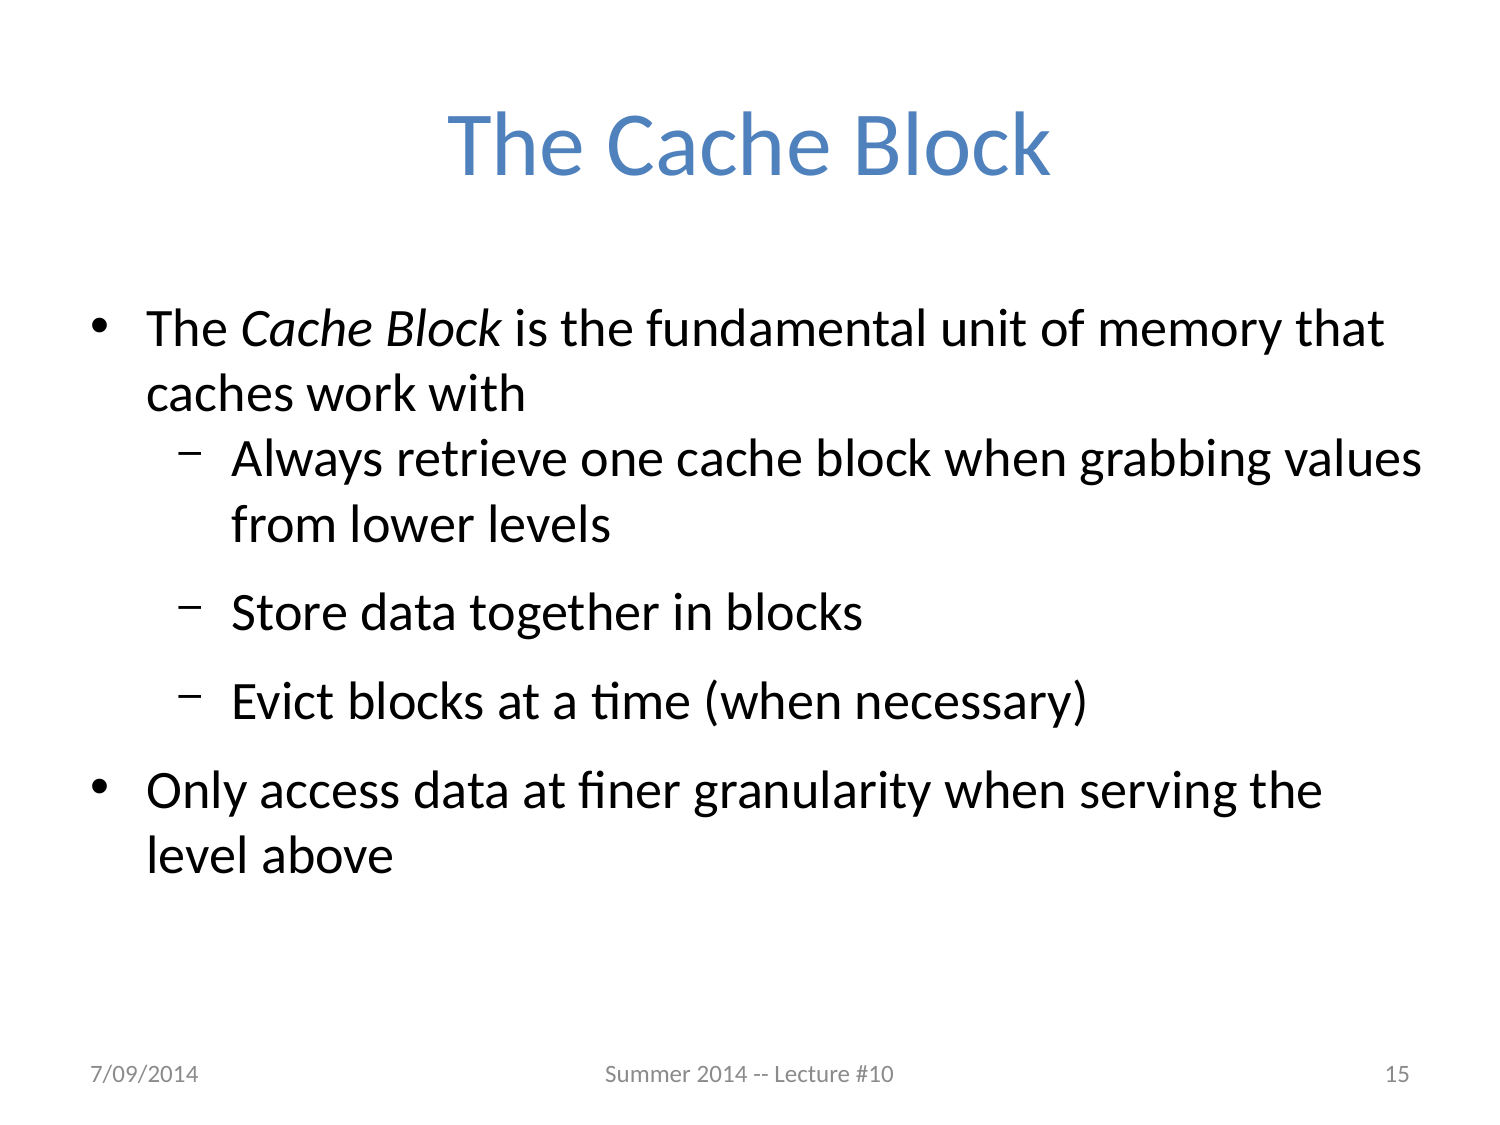

# The Cache Block
The Cache Block is the fundamental unit of memory that caches work with
Always retrieve one cache block when grabbing values from lower levels
Store data together in blocks
Evict blocks at a time (when necessary)
Only access data at finer granularity when serving the level above
7/09/2014
Summer 2014 -- Lecture #10